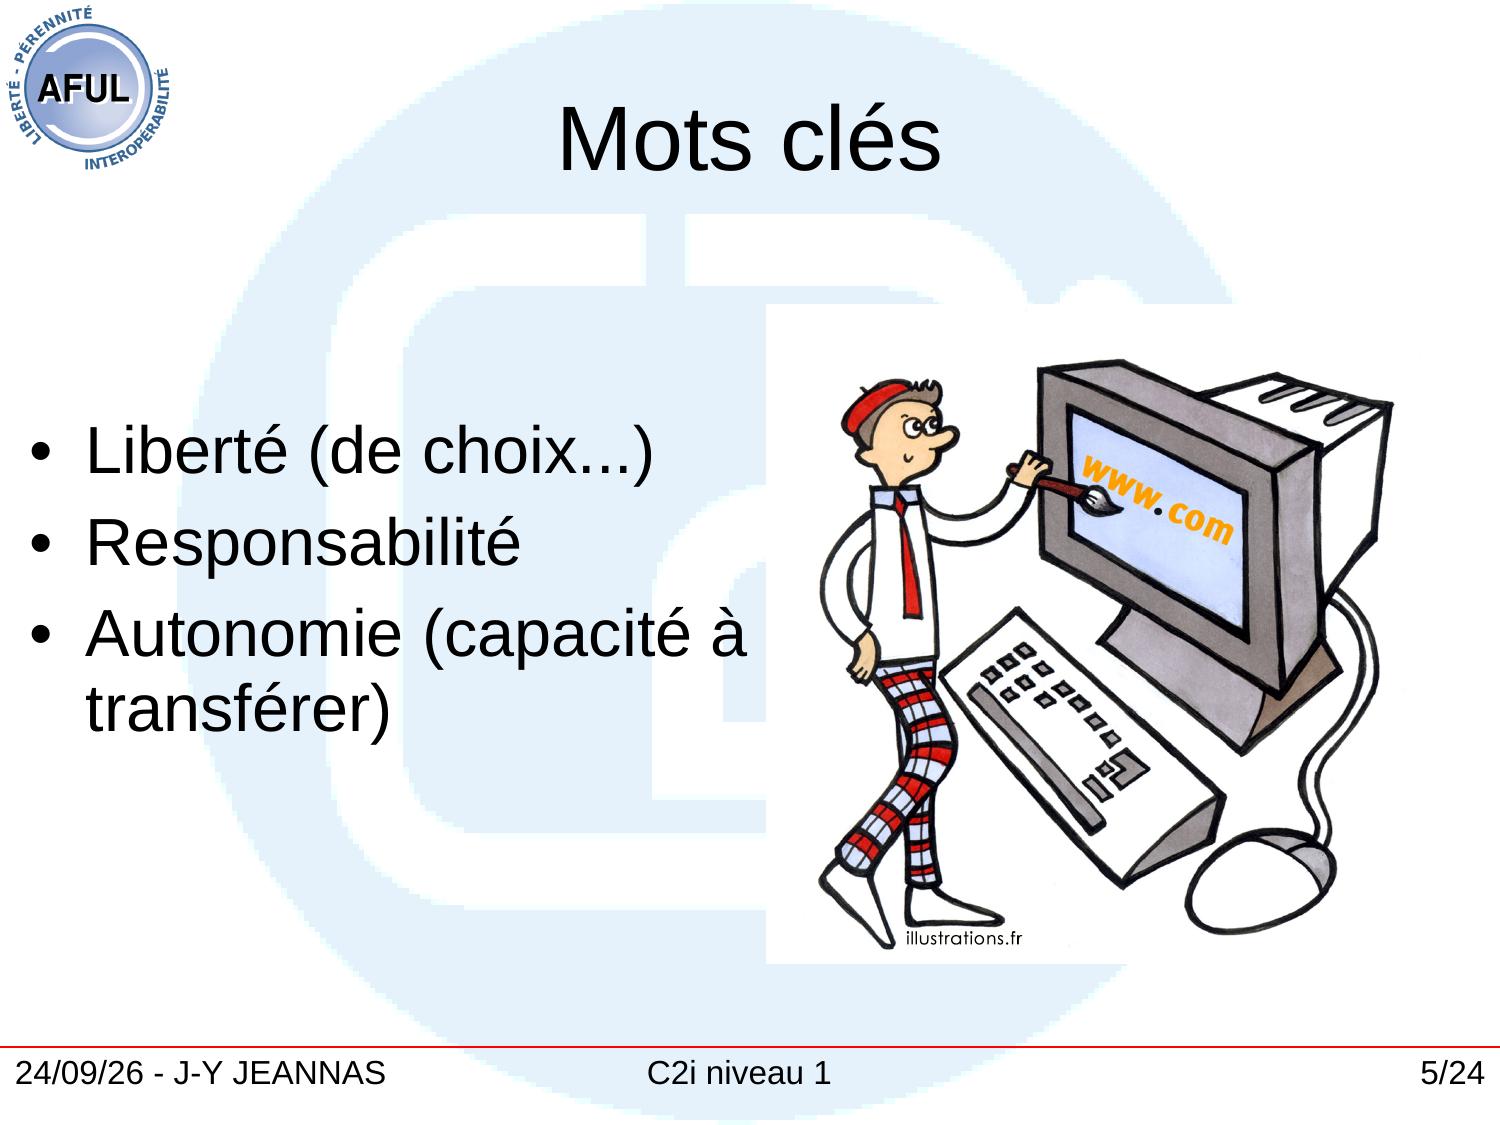

# Mots clés
Liberté (de choix...)
Responsabilité
Autonomie (capacité à transférer)
5